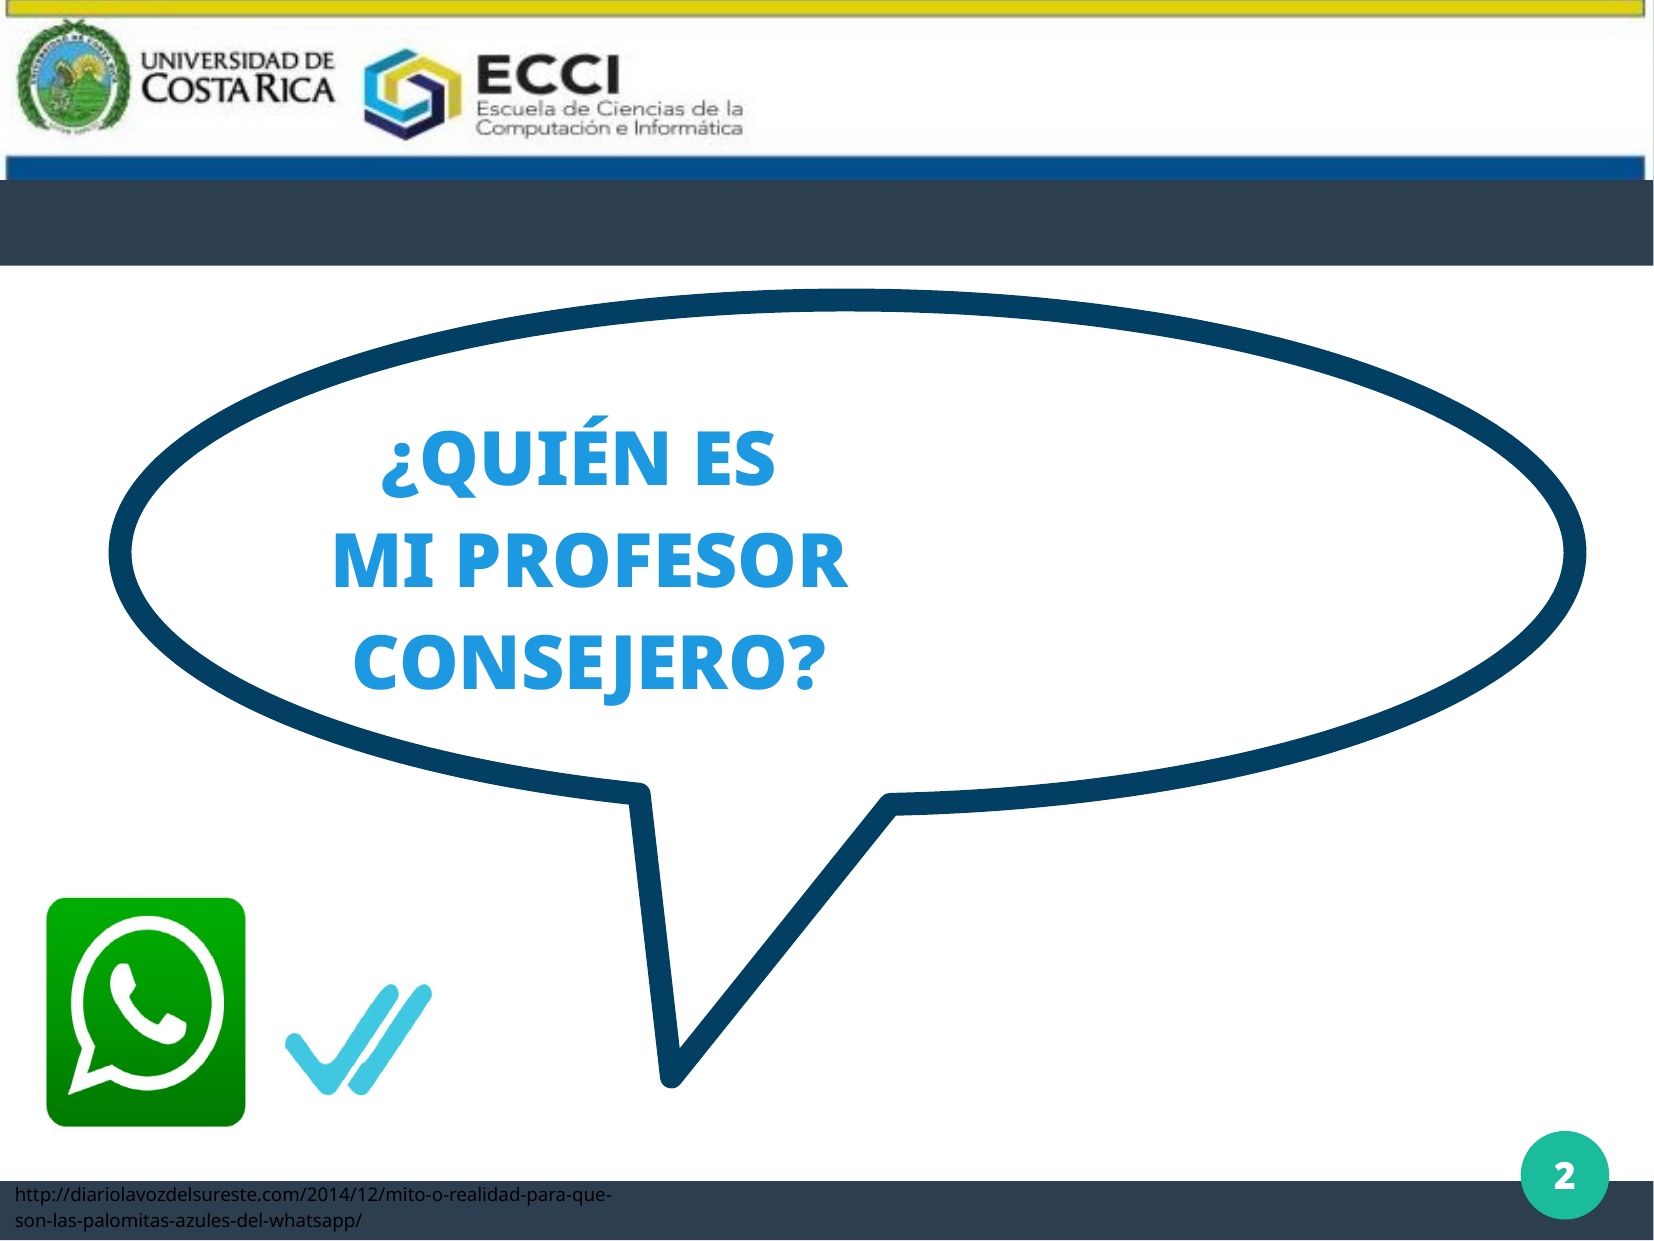

# ¿QUIÉN ES MI PROFESOR CONSEJERO?
2
http://diariolavozdelsureste.com/2014/12/mito-o-realidad-para-que-son-las-palomitas-azules-del-whatsapp/